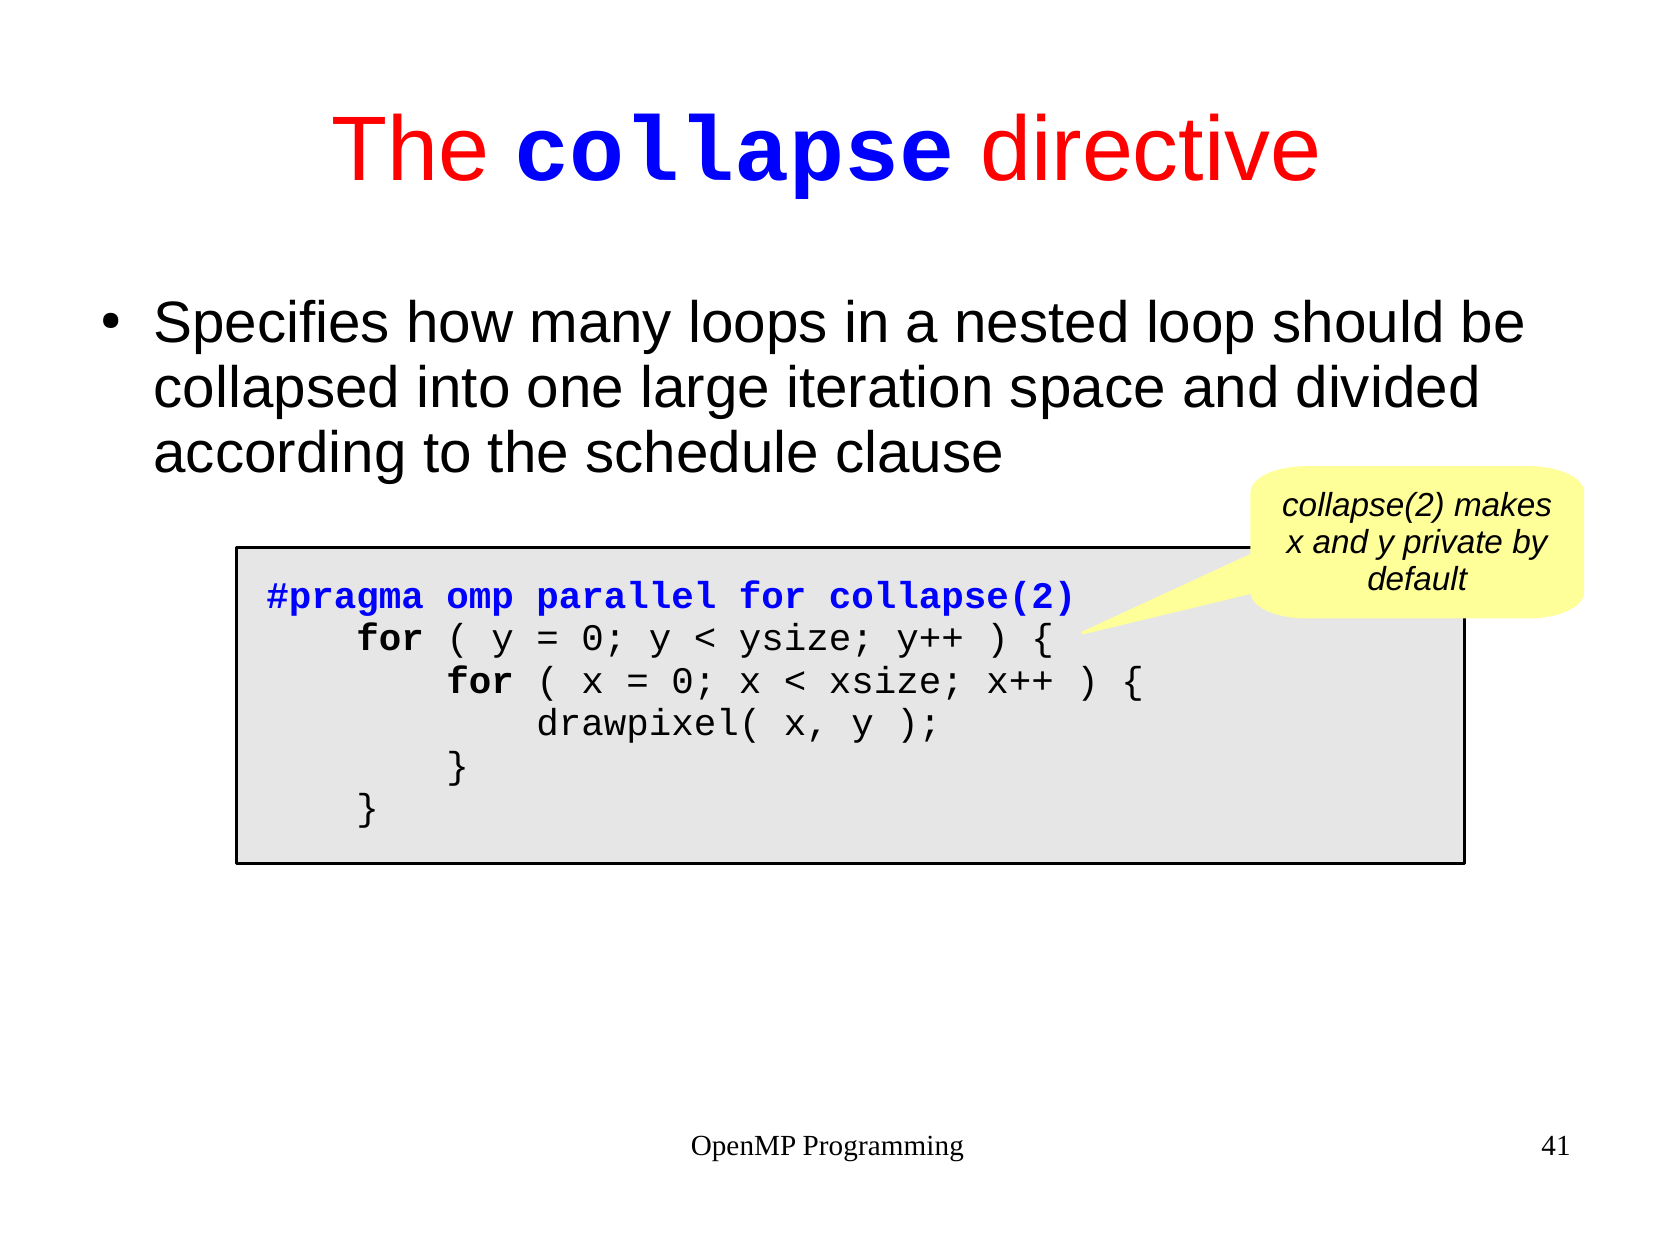

# The collapse directive
Specifies how many loops in a nested loop should be collapsed into one large iteration space and divided according to the schedule clause
collapse(2) makes x and y private by default
#pragma omp parallel for collapse(2)
 for ( y = 0; y < ysize; y++ ) {
 for ( x = 0; x < xsize; x++ ) {
 drawpixel( x, y );
 }
 }
OpenMP Programming
41